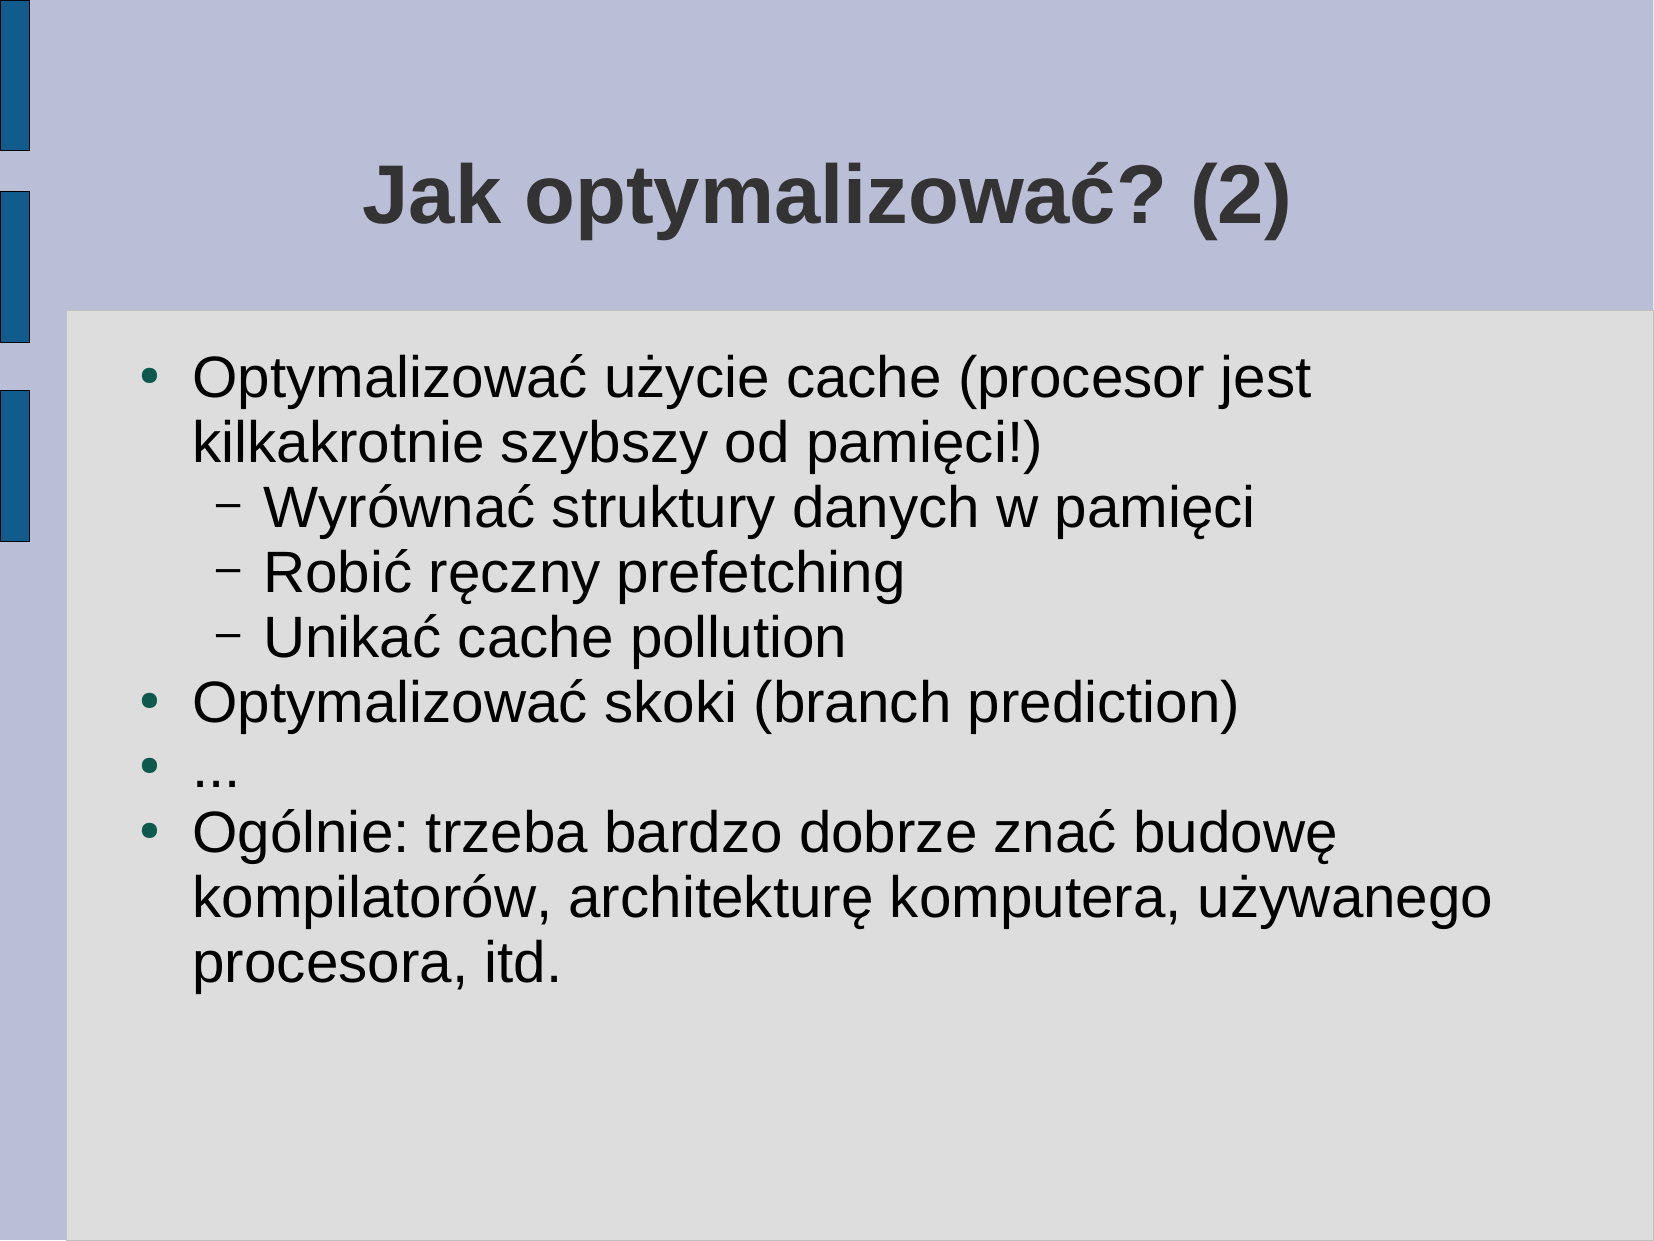

# Jak optymalizować? (2)
Optymalizować użycie cache (procesor jest kilkakrotnie szybszy od pamięci!)
Wyrównać struktury danych w pamięci
Robić ręczny prefetching
Unikać cache pollution
Optymalizować skoki (branch prediction)
...
Ogólnie: trzeba bardzo dobrze znać budowę kompilatorów, architekturę komputera, używanego procesora, itd.